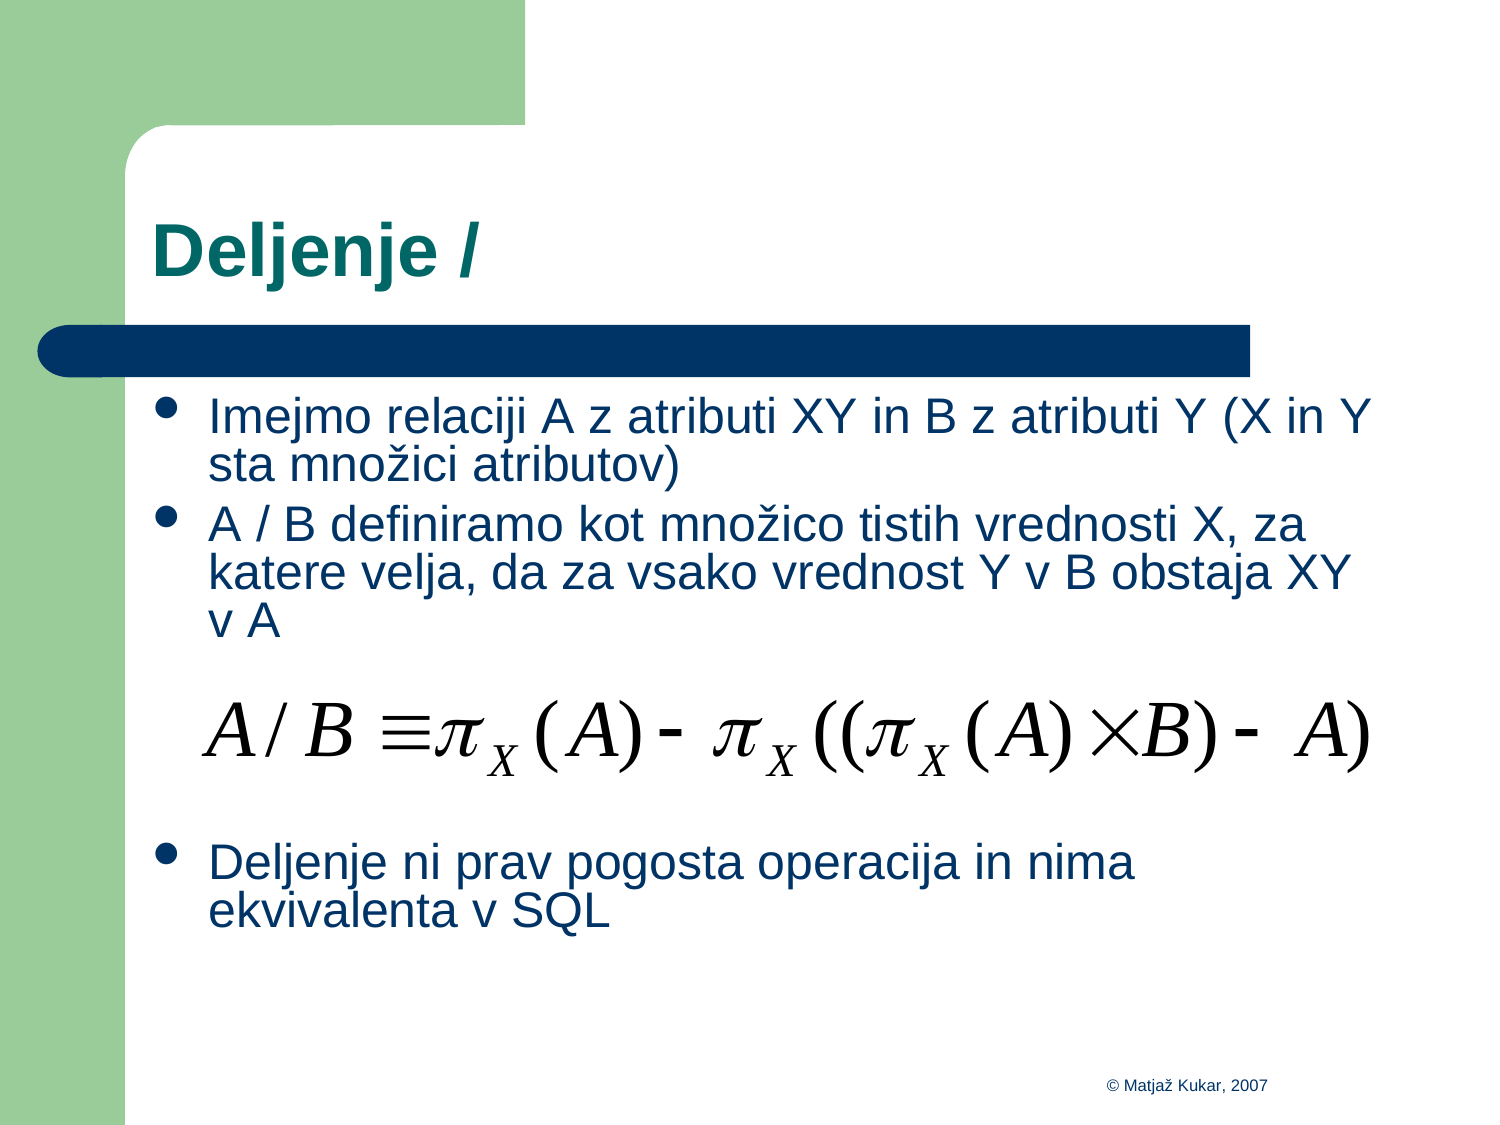

# Deljenje /
Imejmo relaciji A z atributi XY in B z atributi Y (X in Y sta množici atributov)
A / B definiramo kot množico tistih vrednosti X, za katere velja, da za vsako vrednost Y v B obstaja XY v A
Deljenje ni prav pogosta operacija in nima ekvivalenta v SQL
© Matjaž Kukar, 2007